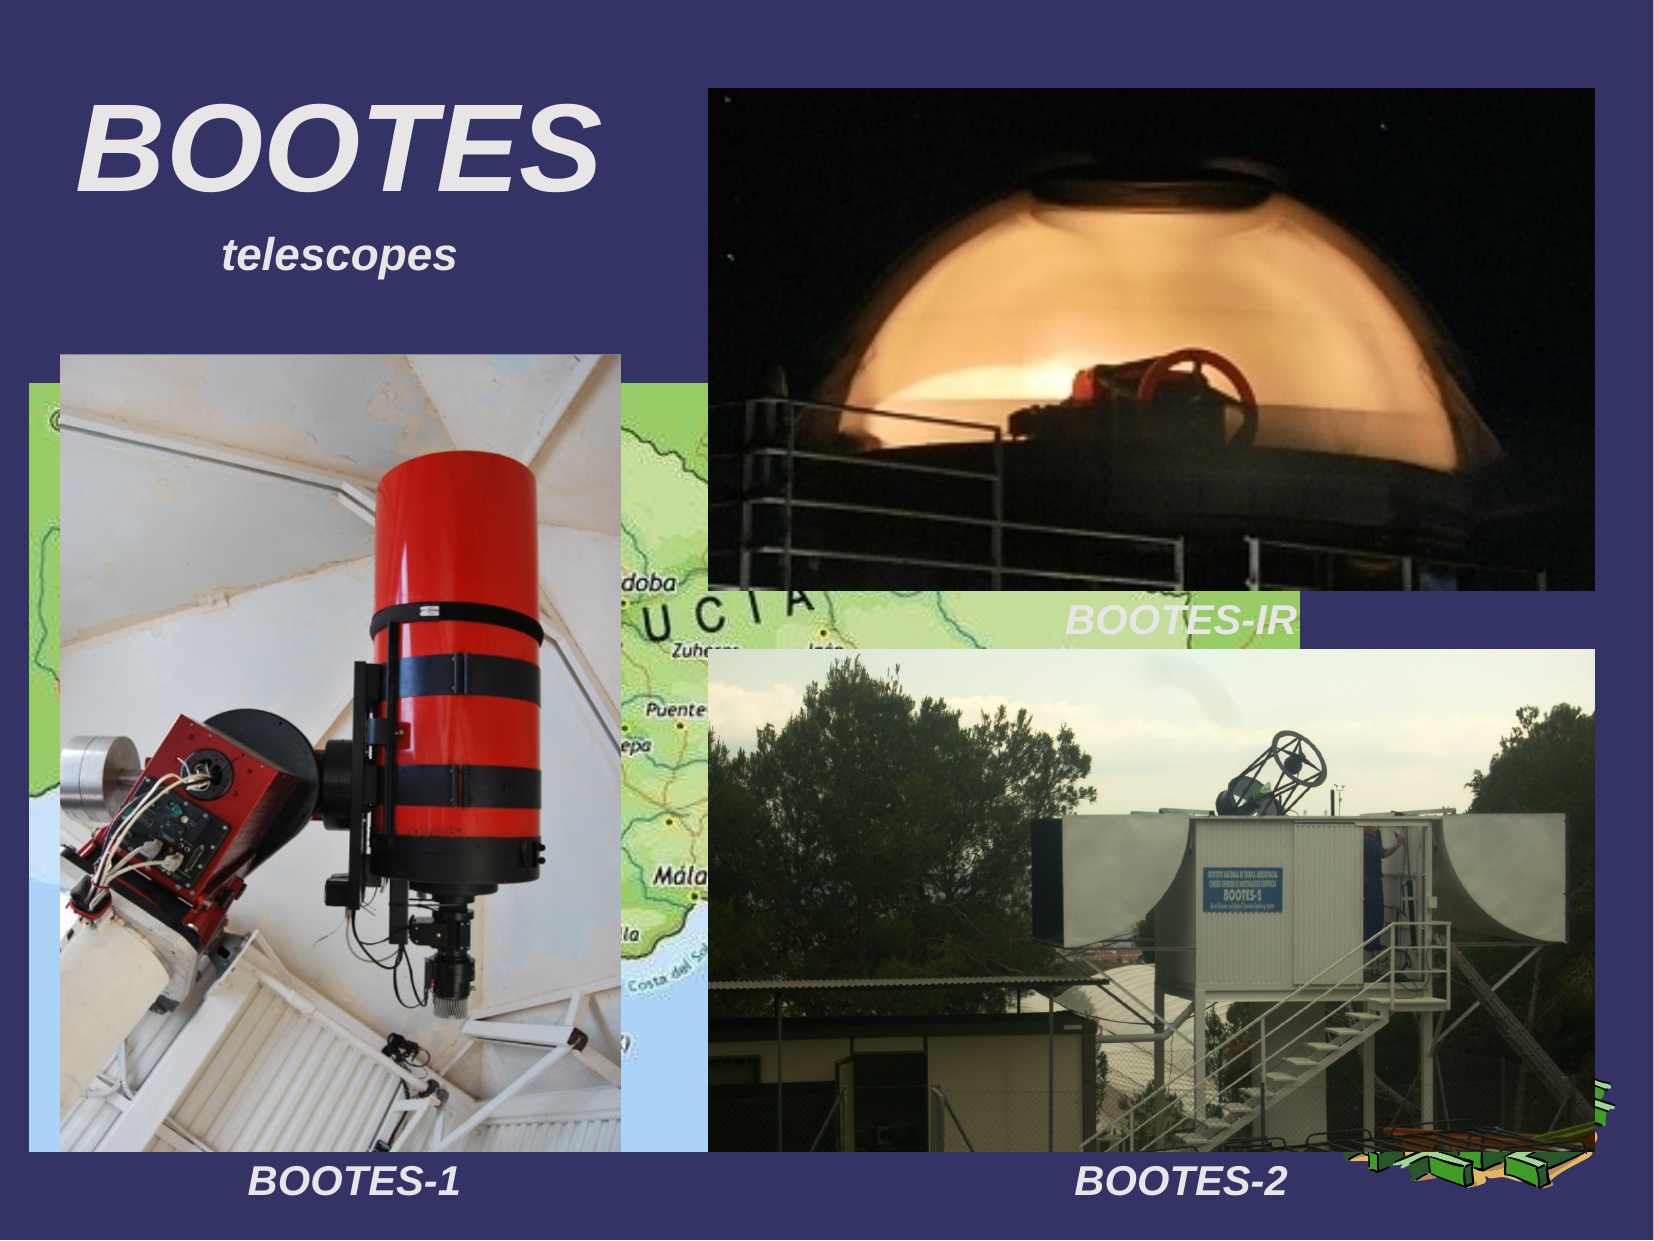

telescopes
# BOOTES
BOOTES-IR
2004-2006
BOOTES-1
BOOTES-2